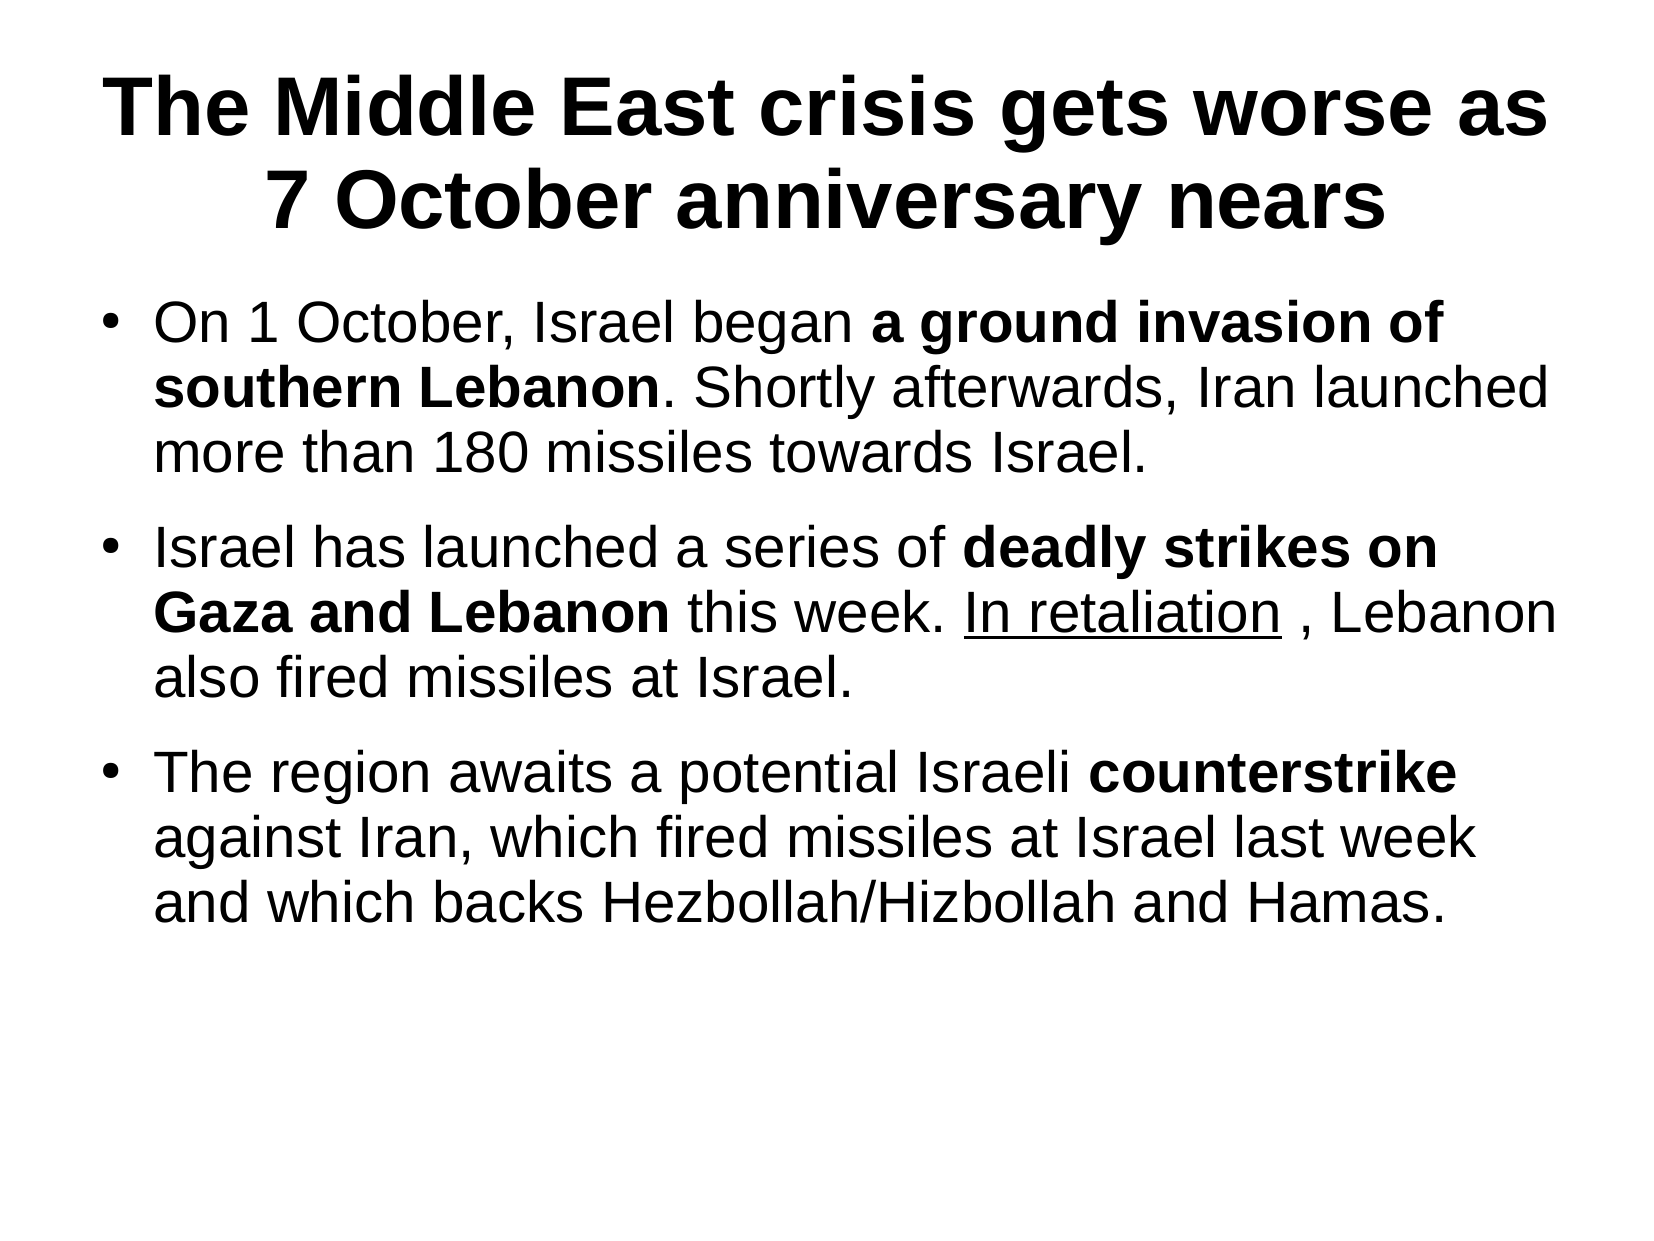

# The Middle East crisis gets worse as 7 October anniversary nears
On 1 October, Israel began a ground invasion of southern Lebanon. Shortly afterwards, Iran launched more than 180 missiles towards Israel.
Israel has launched a series of deadly strikes on Gaza and Lebanon this week. In retaliation , Lebanon also fired missiles at Israel.
The region awaits a potential Israeli counterstrike against Iran, which fired missiles at Israel last week and which backs Hezbollah/Hizbollah and Hamas.